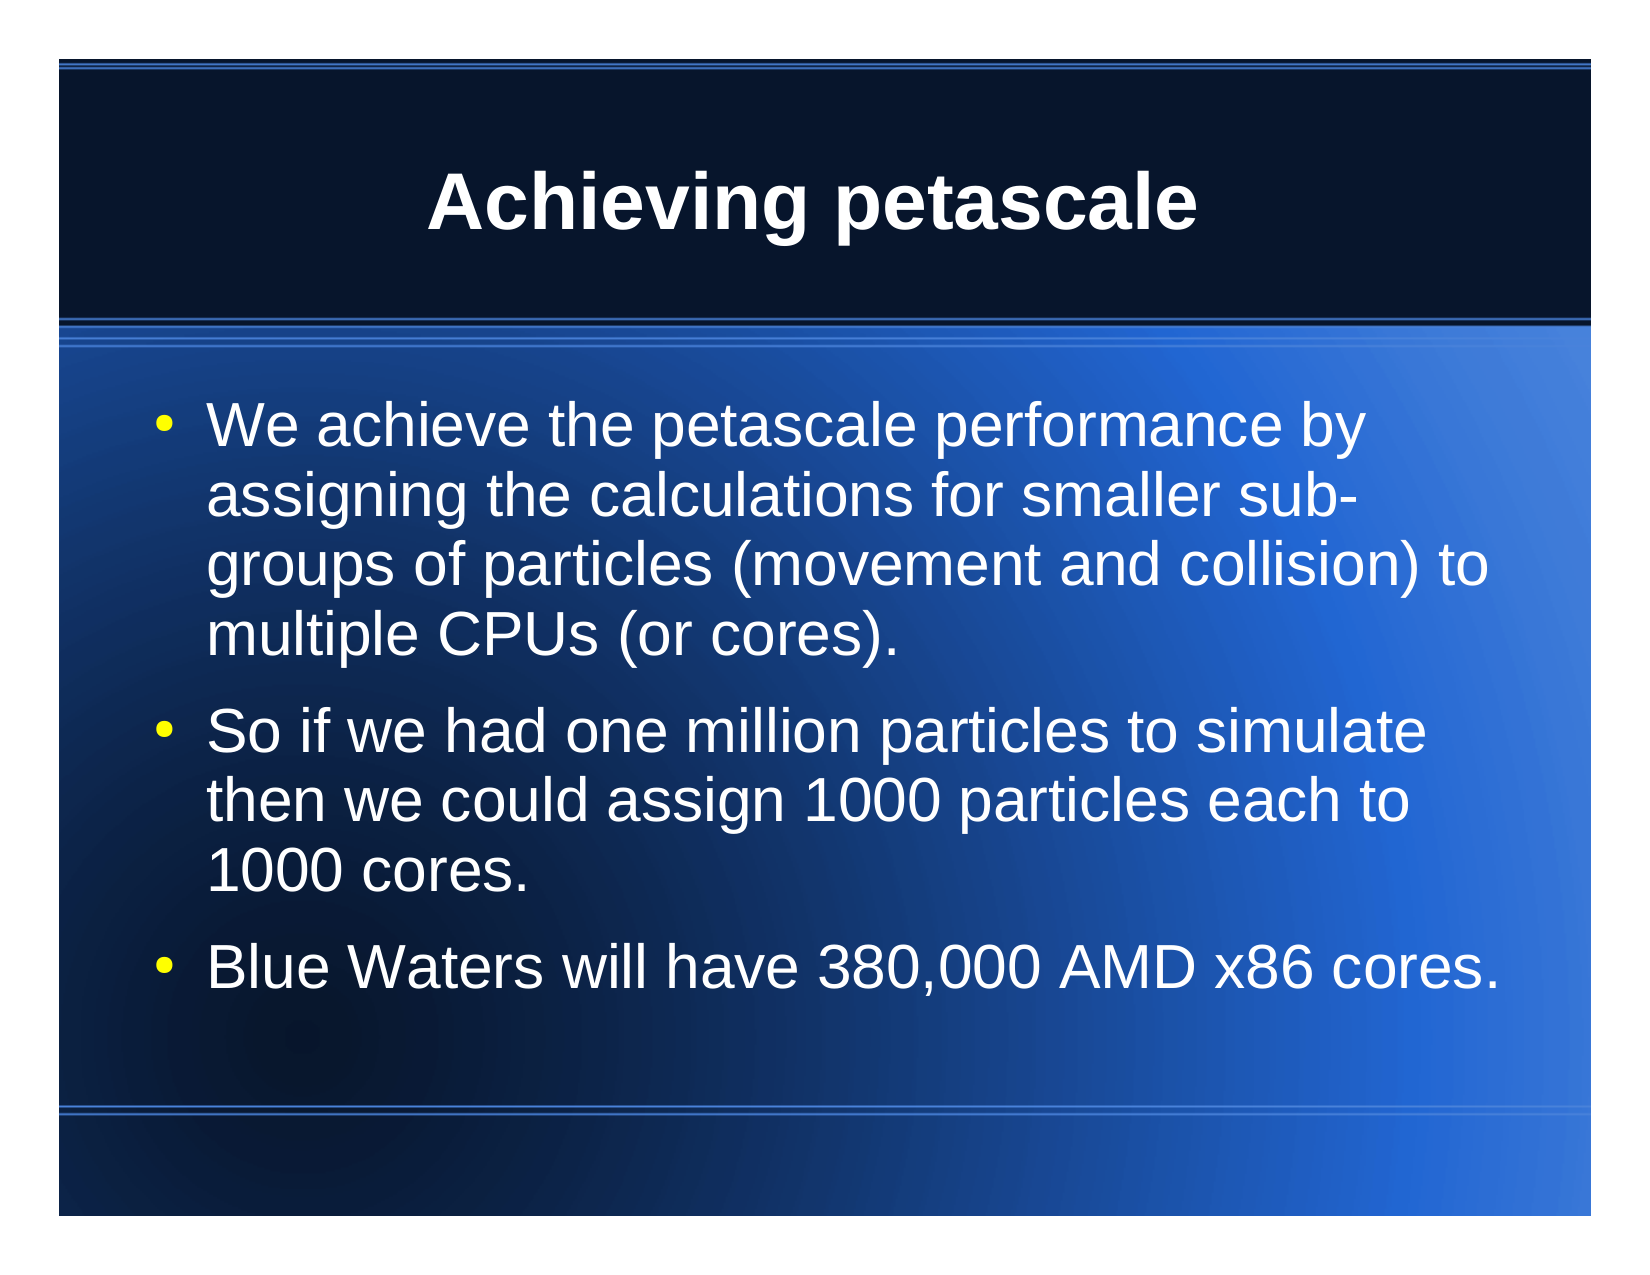

# Achieving petascale
We achieve the petascale performance by assigning the calculations for smaller sub-groups of particles (movement and collision) to multiple CPUs (or cores).
So if we had one million particles to simulate then we could assign 1000 particles each to 1000 cores.
Blue Waters will have 380,000 AMD x86 cores.